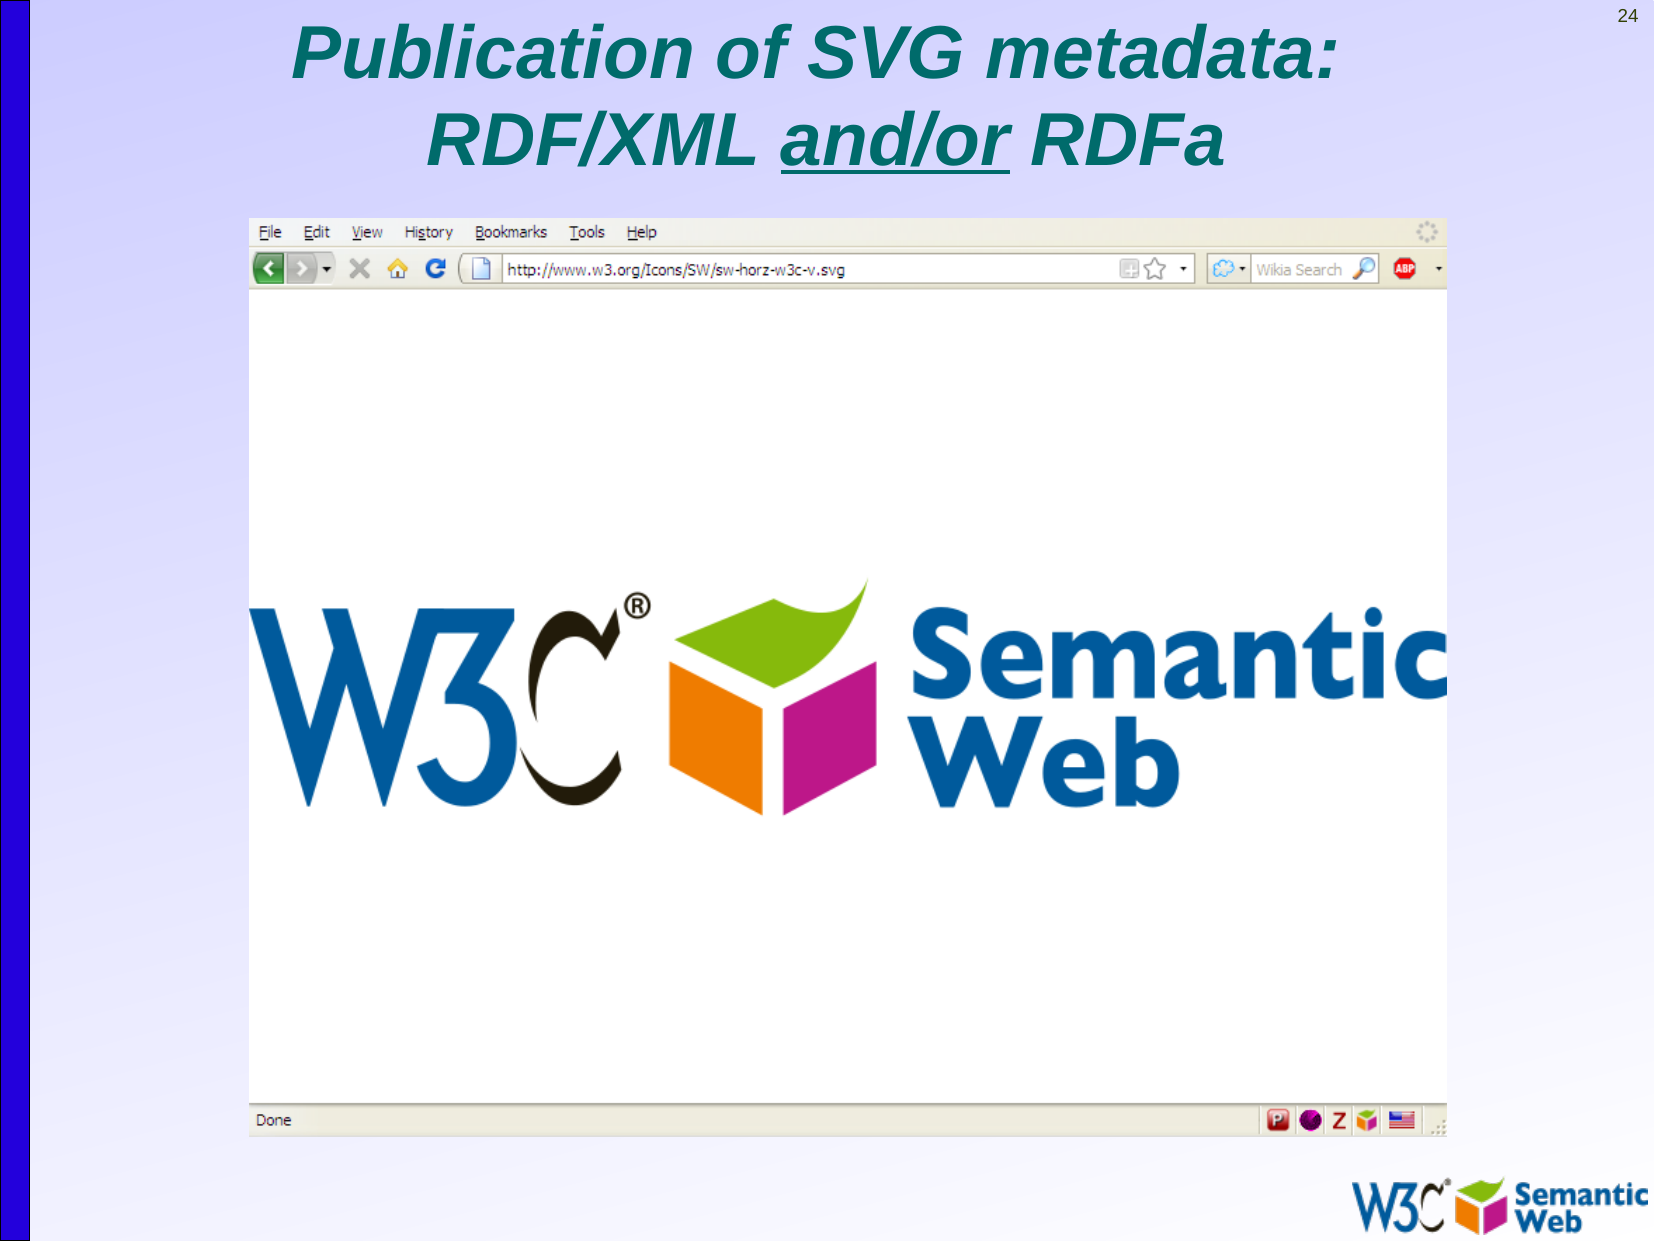

# Publication of SVG metadata: RDF/XML and/or RDFa